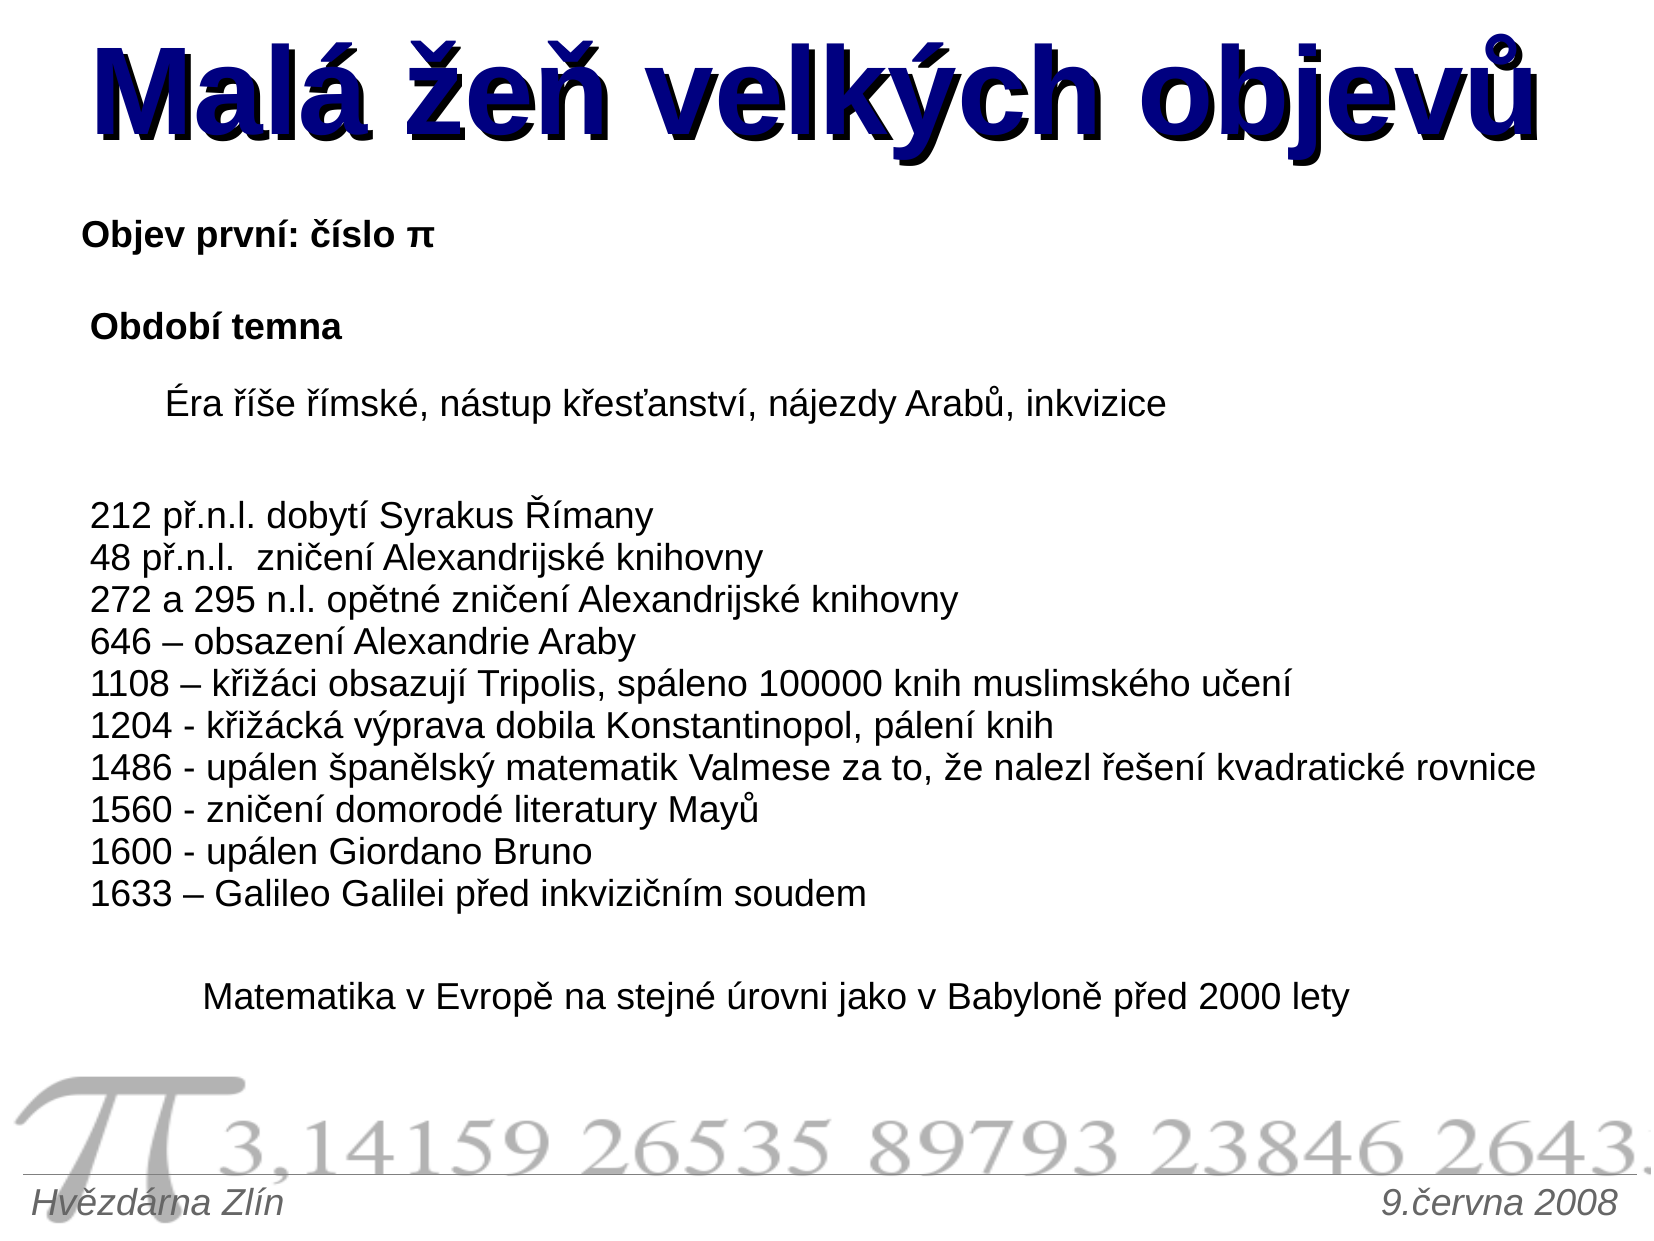

Malá žeň velkých objevů
Objev první: číslo π
Období temna
Éra říše římské, nástup křesťanství, nájezdy Arabů, inkvizice
212 př.n.l. dobytí Syrakus Římany
48 př.n.l. zničení Alexandrijské knihovny
272 a 295 n.l. opětné zničení Alexandrijské knihovny
646 – obsazení Alexandrie Araby
1108 – křižáci obsazují Tripolis, spáleno 100000 knih muslimského učení
1204 - křižácká výprava dobila Konstantinopol, pálení knih
1486 - upálen španělský matematik Valmese za to, že nalezl řešení kvadratické rovnice
1560 - zničení domorodé literatury Mayů
1600 - upálen Giordano Bruno
1633 – Galileo Galilei před inkvizičním soudem
Matematika v Evropě na stejné úrovni jako v Babyloně před 2000 lety
Hvězdárna Zlín															9.června 2008